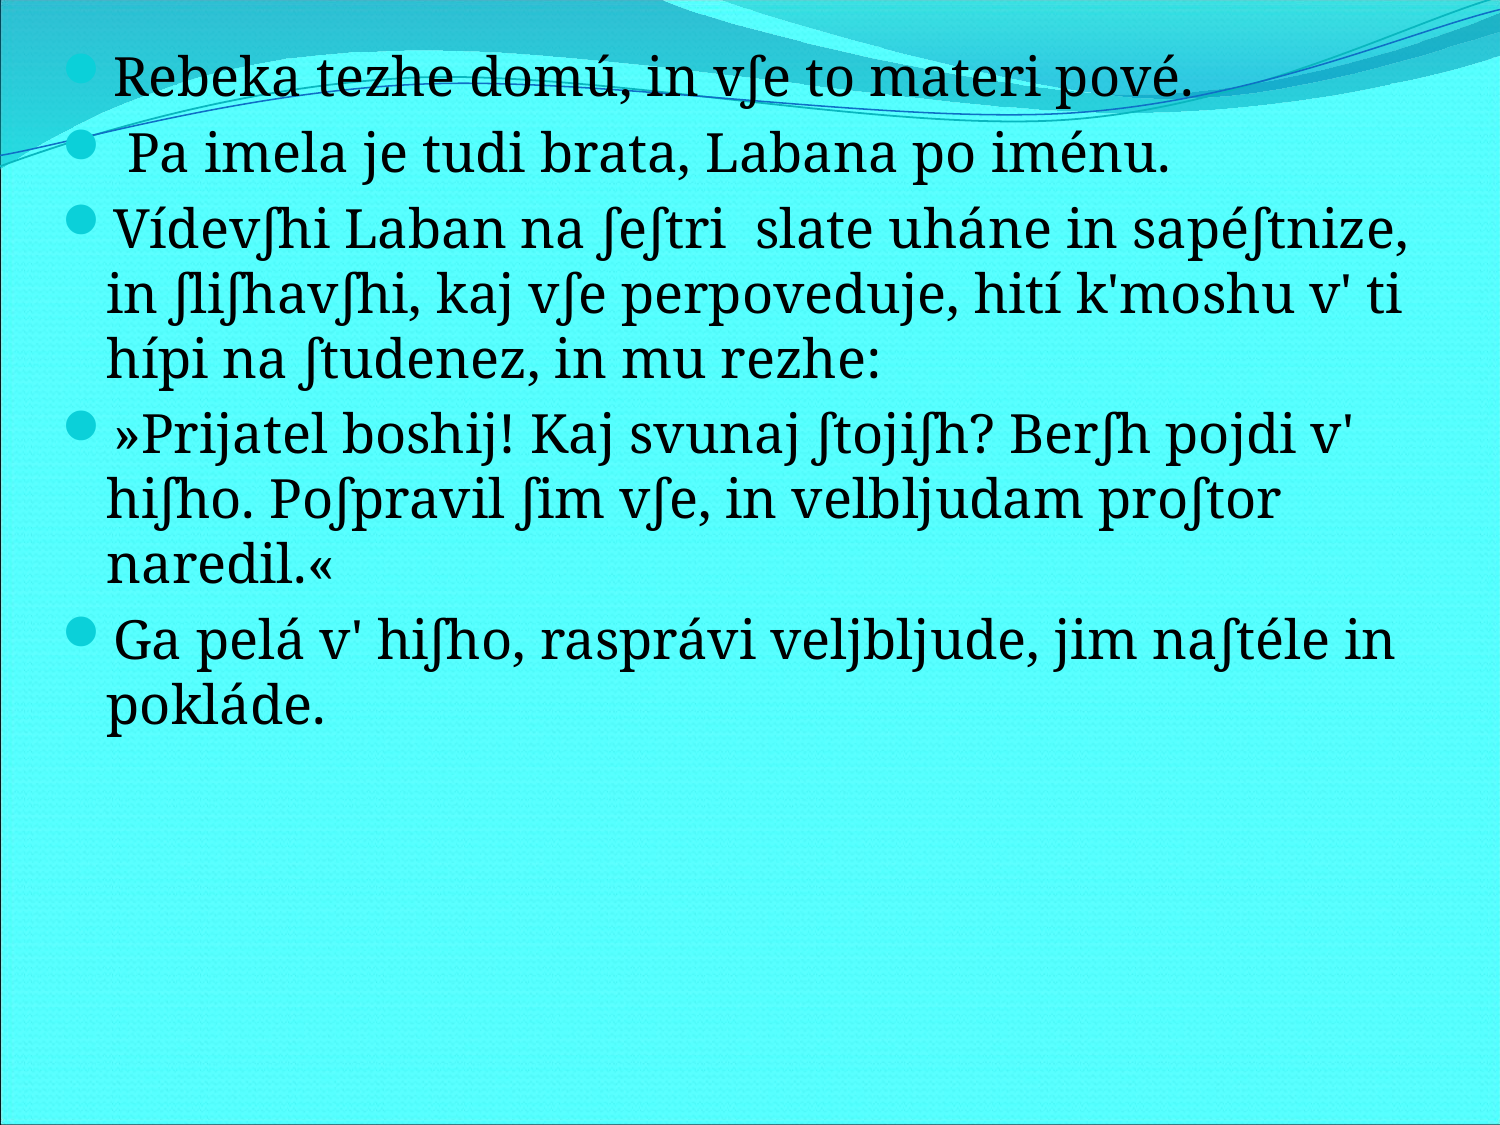

# Rebeka tezhe domú, in vʃe to materi pové.
 Pa imela je tudi brata, Labana po iménu.
Vídevʃhi Laban na ʃeʃtri slate uháne in sapéʃtnize, in ʃliʃhavʃhi, kaj vʃe perpoveduje, hití k'moshu v' ti hípi na ʃtudenez, in mu rezhe:
»Prijatel boshij! Kaj svunaj ʃtojiʃh? Berʃh pojdi v' hiʃho. Poʃpravil ʃim vʃe, in velbljudam proʃtor naredil.«
Ga pelá v' hiʃho, rasprávi veljbljude, jim naʃtéle in pokláde.